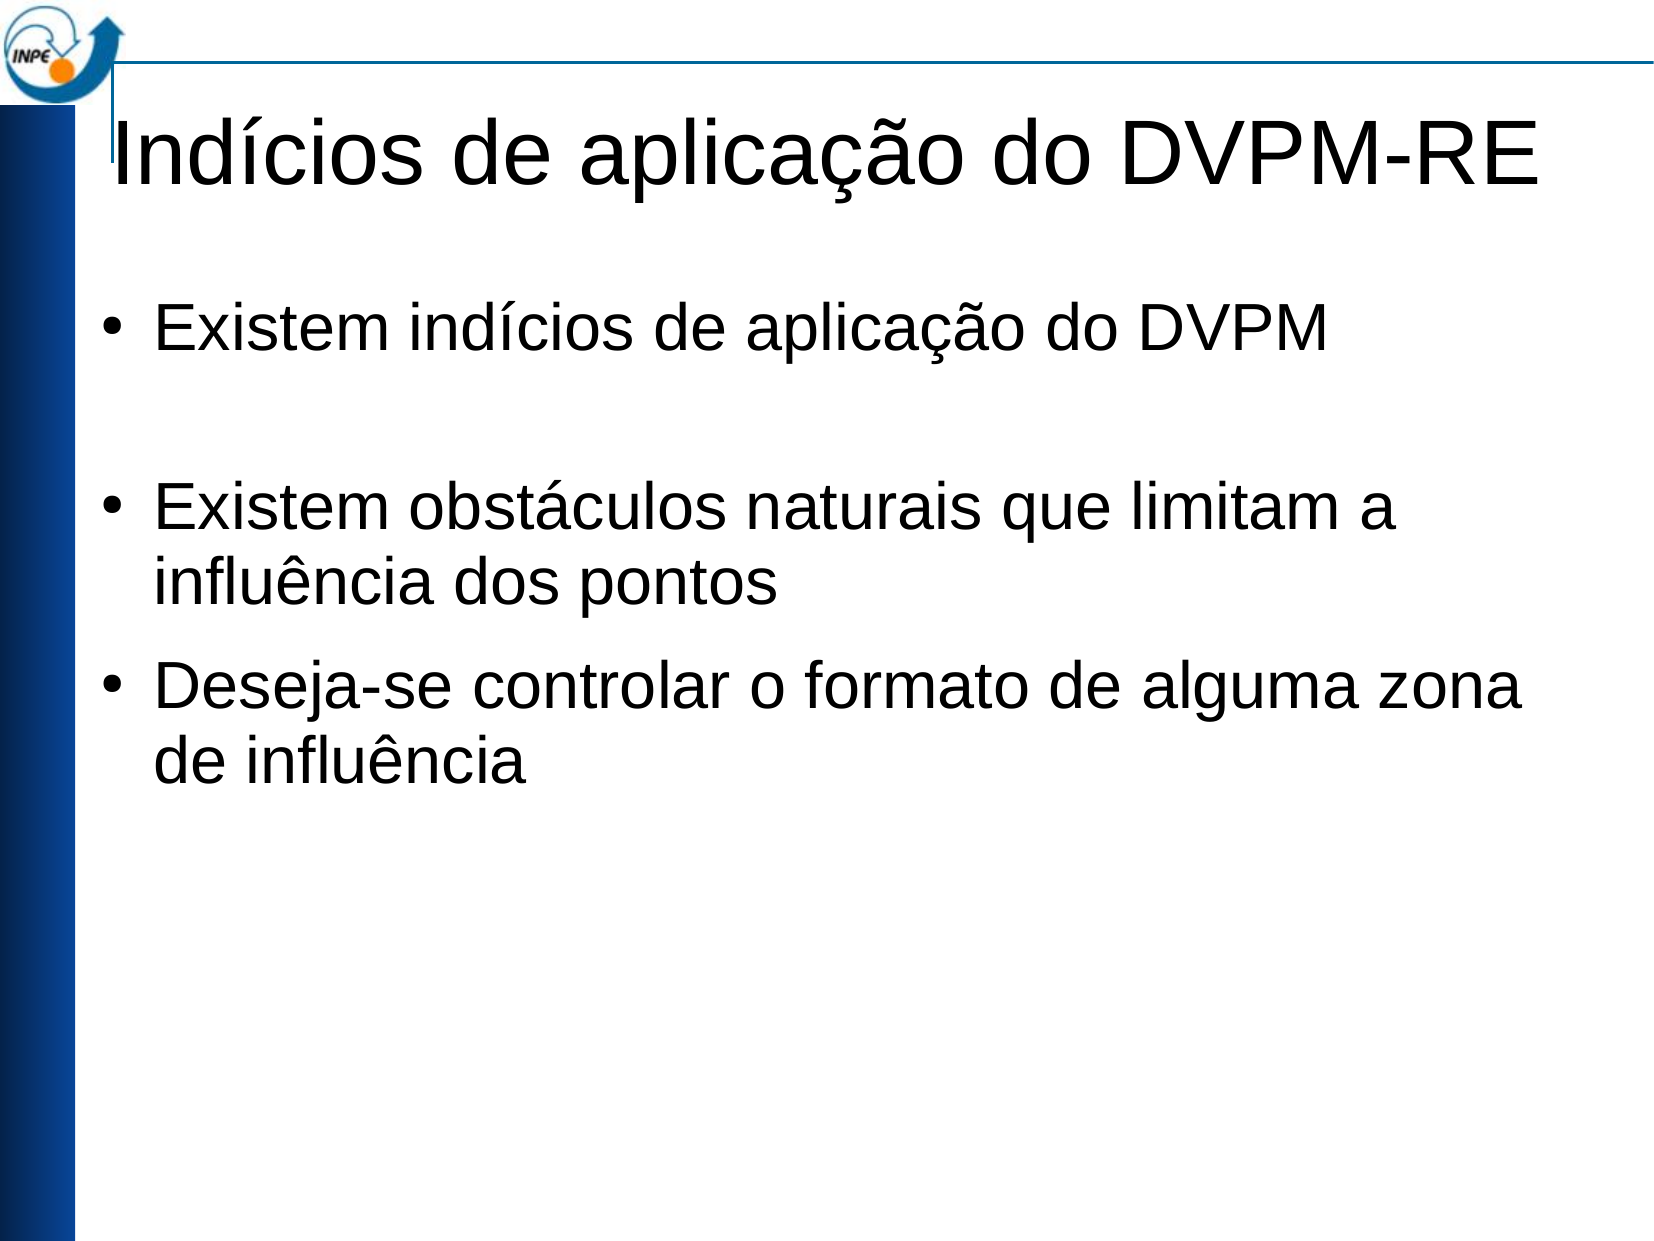

# Indícios de aplicação do DVPM-RE
Existem indícios de aplicação do DVPM
Existem obstáculos naturais que limitam a influência dos pontos
Deseja-se controlar o formato de alguma zona de influência